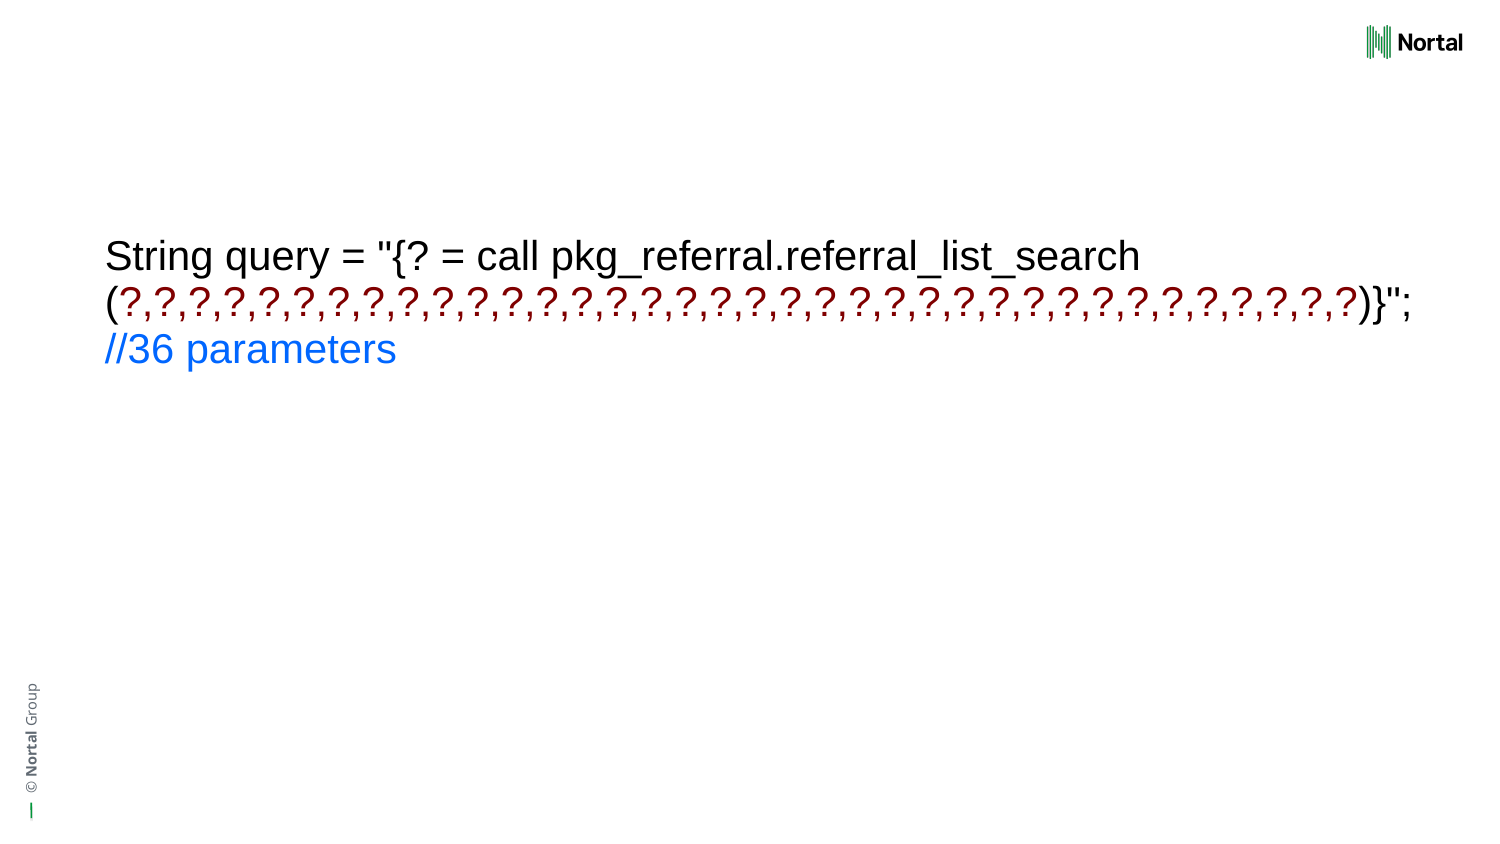

String query = "{? = call pkg_referral.referral_list_search
(?,?,?,?,?,?,?,?,?,?,?,?,?,?,?,?,?,?,?,?,?,?,?,?,?,?,?,?,?,?,?,?,?,?,?,?)}";
//36 parameters